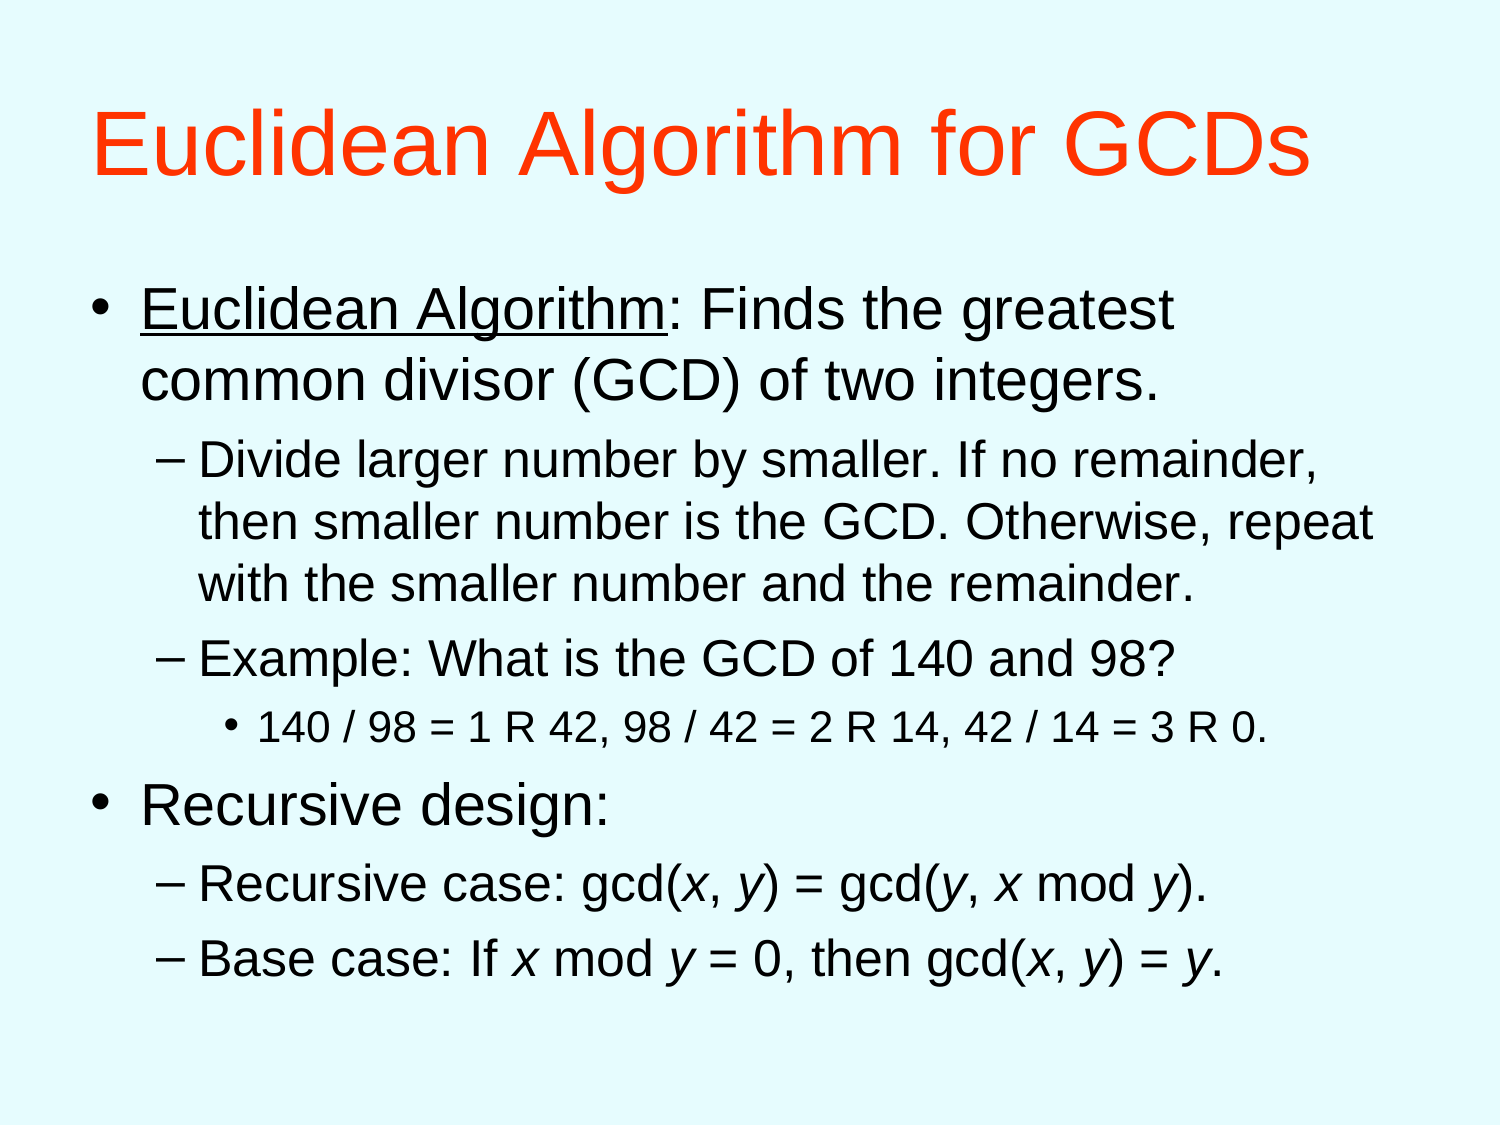

# Euclidean Algorithm for GCDs
Euclidean Algorithm: Finds the greatest common divisor (GCD) of two integers.
Divide larger number by smaller. If no remainder, then smaller number is the GCD. Otherwise, repeat with the smaller number and the remainder.
Example: What is the GCD of 140 and 98?
140 / 98 = 1 R 42, 98 / 42 = 2 R 14, 42 / 14 = 3 R 0.
Recursive design:
Recursive case: gcd(x, y) = gcd(y, x mod y).
Base case: If x mod y = 0, then gcd(x, y) = y.